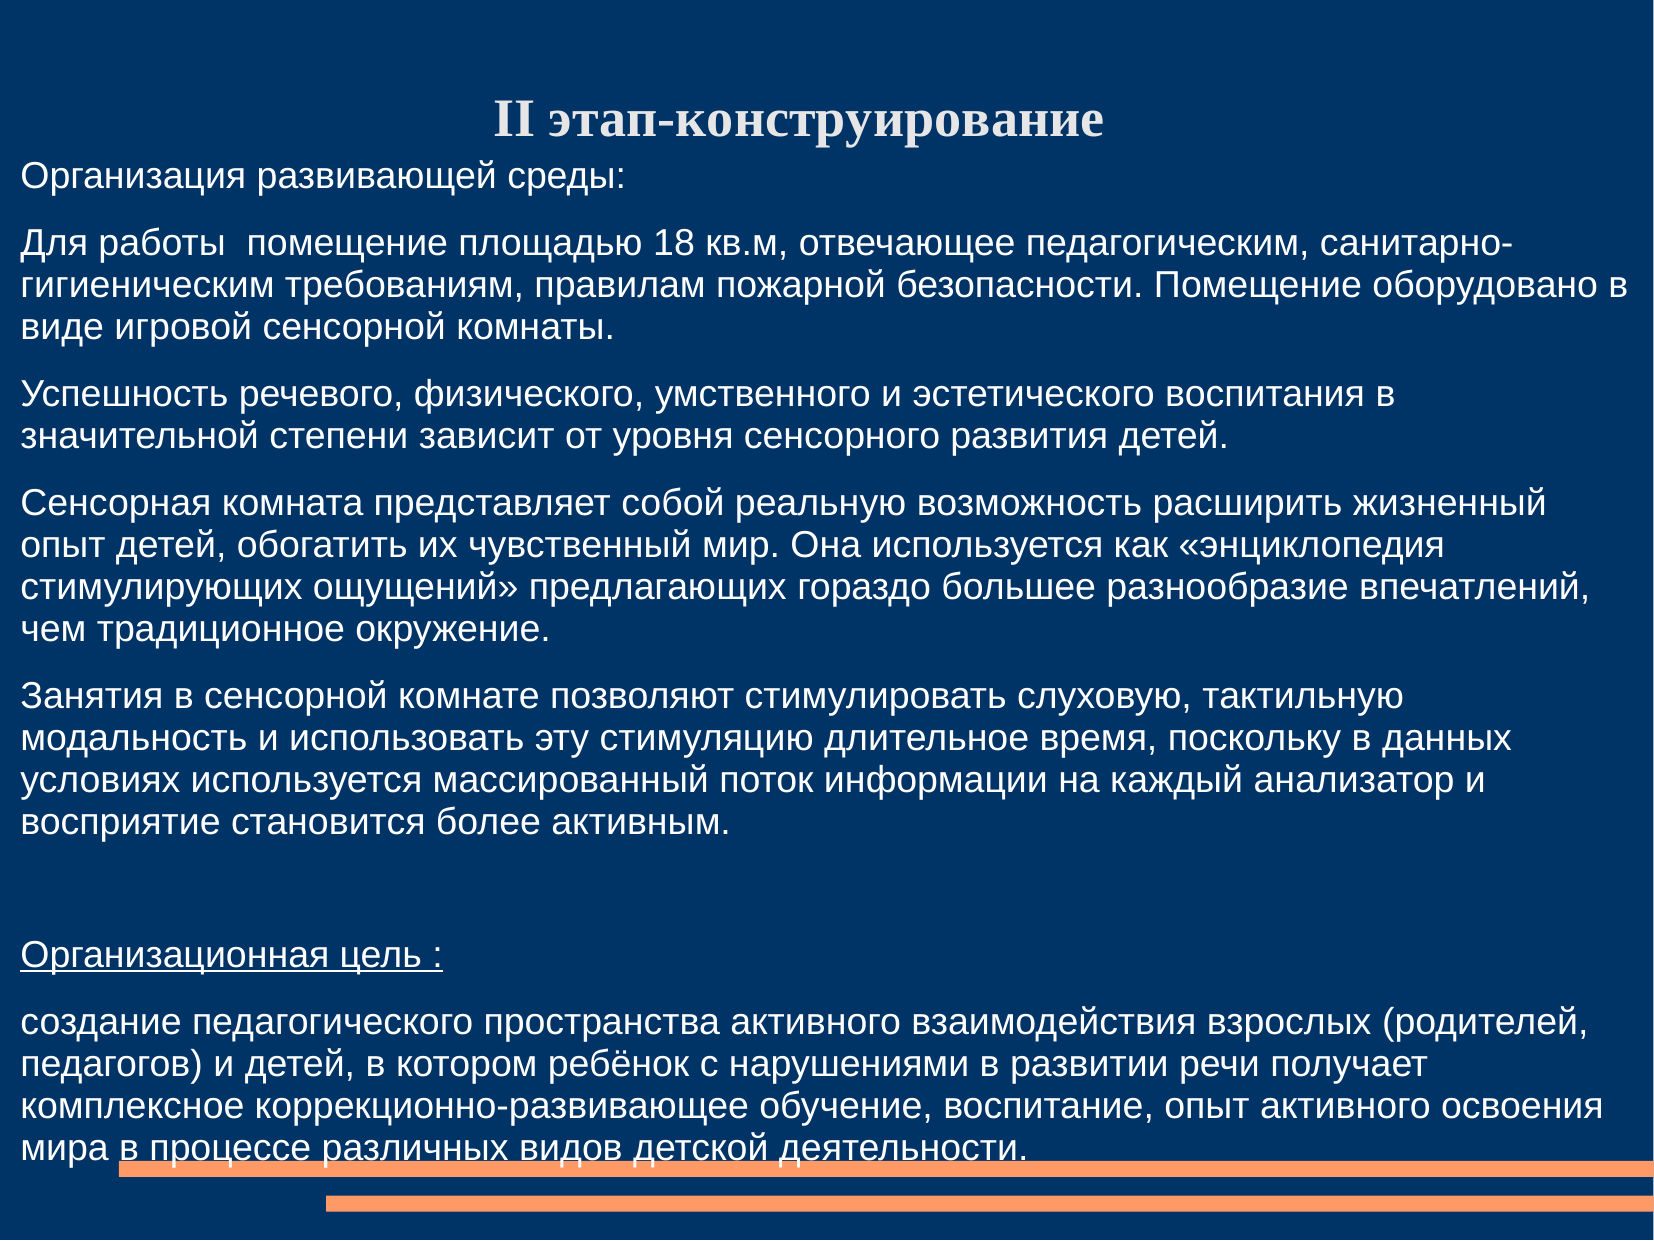

# II этап-конструирование
Организация развивающей среды:
Для работы помещение площадью 18 кв.м, отвечающее педагогическим, санитарно-гигиеническим требованиям, правилам пожарной безопасности. Помещение оборудовано в виде игровой сенсорной комнаты.
Успешность речевого, физического, умственного и эстетического воспитания в значительной степени зависит от уровня сенсорного развития детей.
Сенсорная комната представляет собой реальную возможность расширить жизненный опыт детей, обогатить их чувственный мир. Она используется как «энциклопедия стимулирующих ощущений» предлагающих гораздо большее разнообразие впечатлений, чем традиционное окружение.
Занятия в сенсорной комнате позволяют стимулировать слуховую, тактильную модальность и использовать эту стимуляцию длительное время, поскольку в данных условиях используется массированный поток информации на каждый анализатор и восприятие становится более активным.
Организационная цель :
создание педагогического пространства активного взаимодействия взрослых (родителей, педагогов) и детей, в котором ребёнок с нарушениями в развитии речи получает комплексное коррекционно-развивающее обучение, воспитание, опыт активного освоения мира в процессе различных видов детской деятельности.